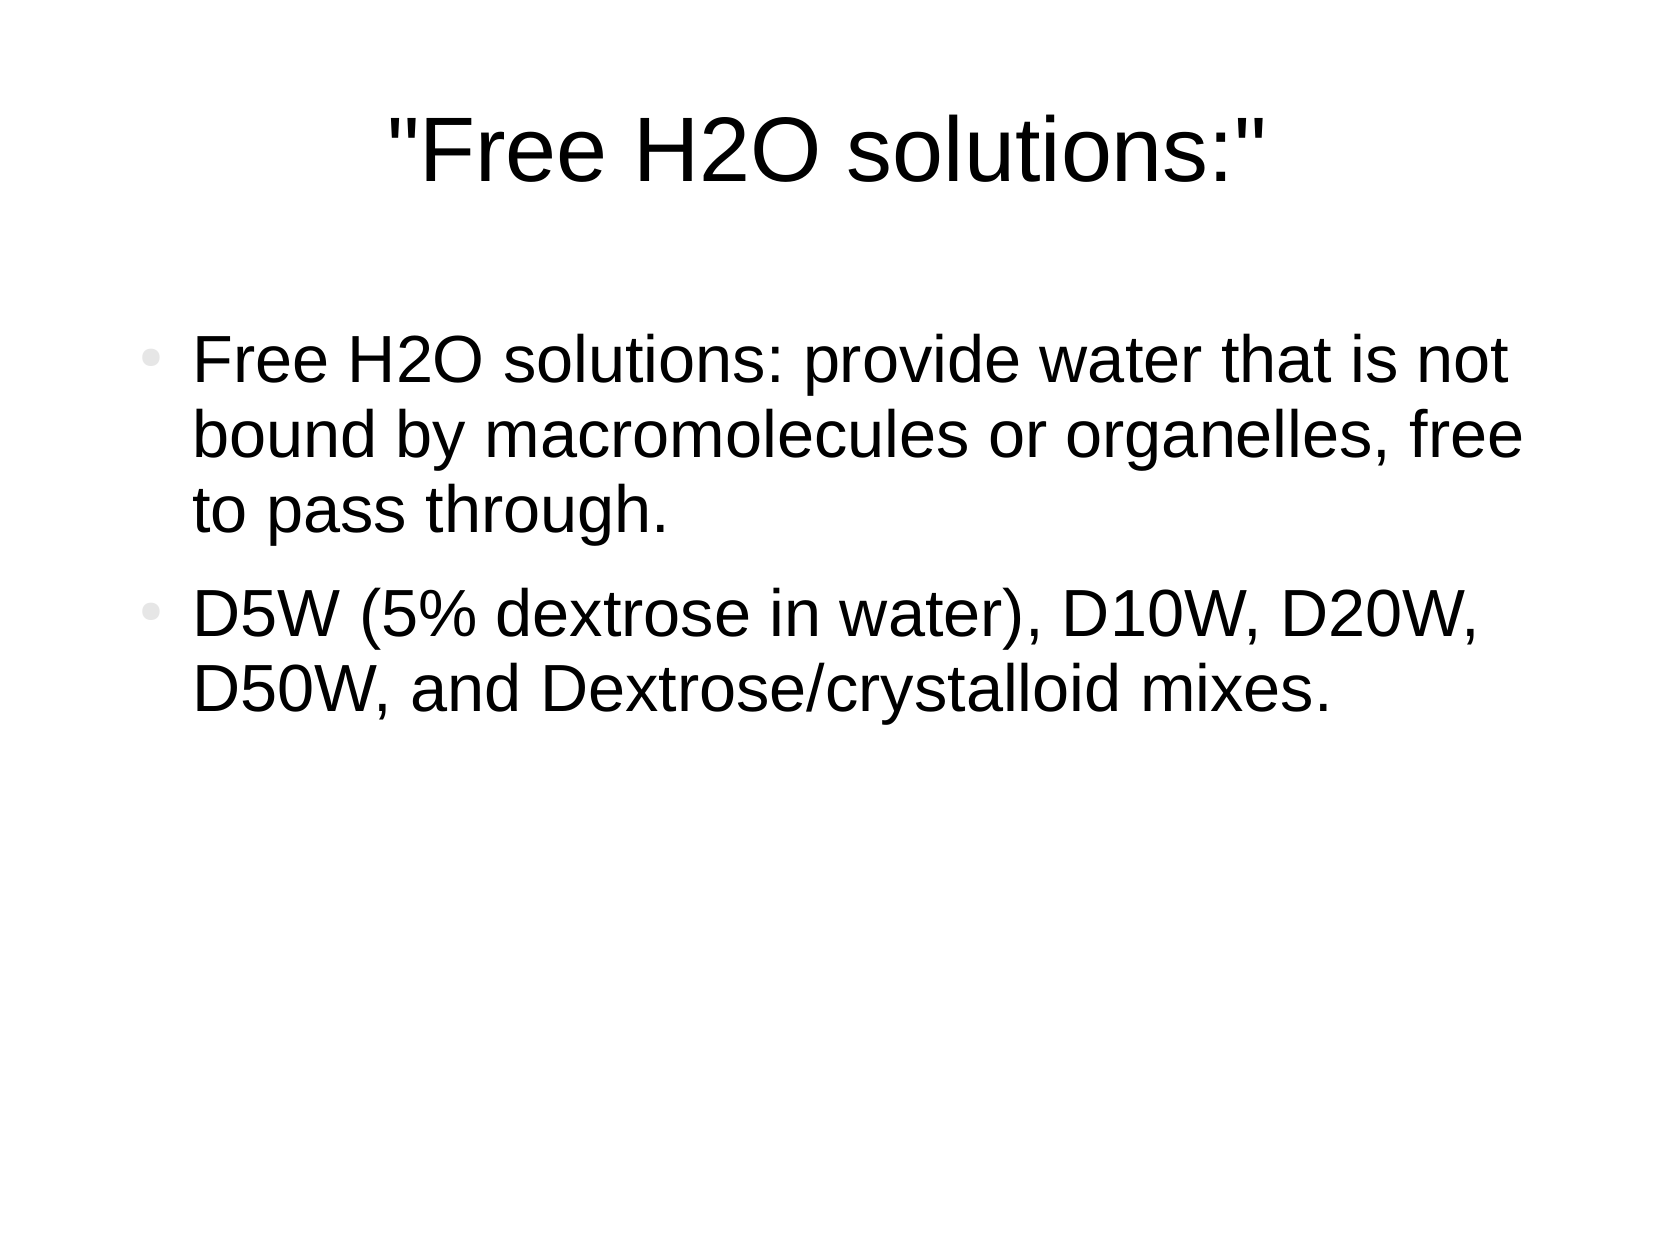

# "Free H2O solutions:"
Free H2O solutions: provide water that is not bound by macromolecules or organelles, free to pass through.
D5W (5% dextrose in water), D10W, D20W, D50W, and Dextrose/crystalloid mixes.